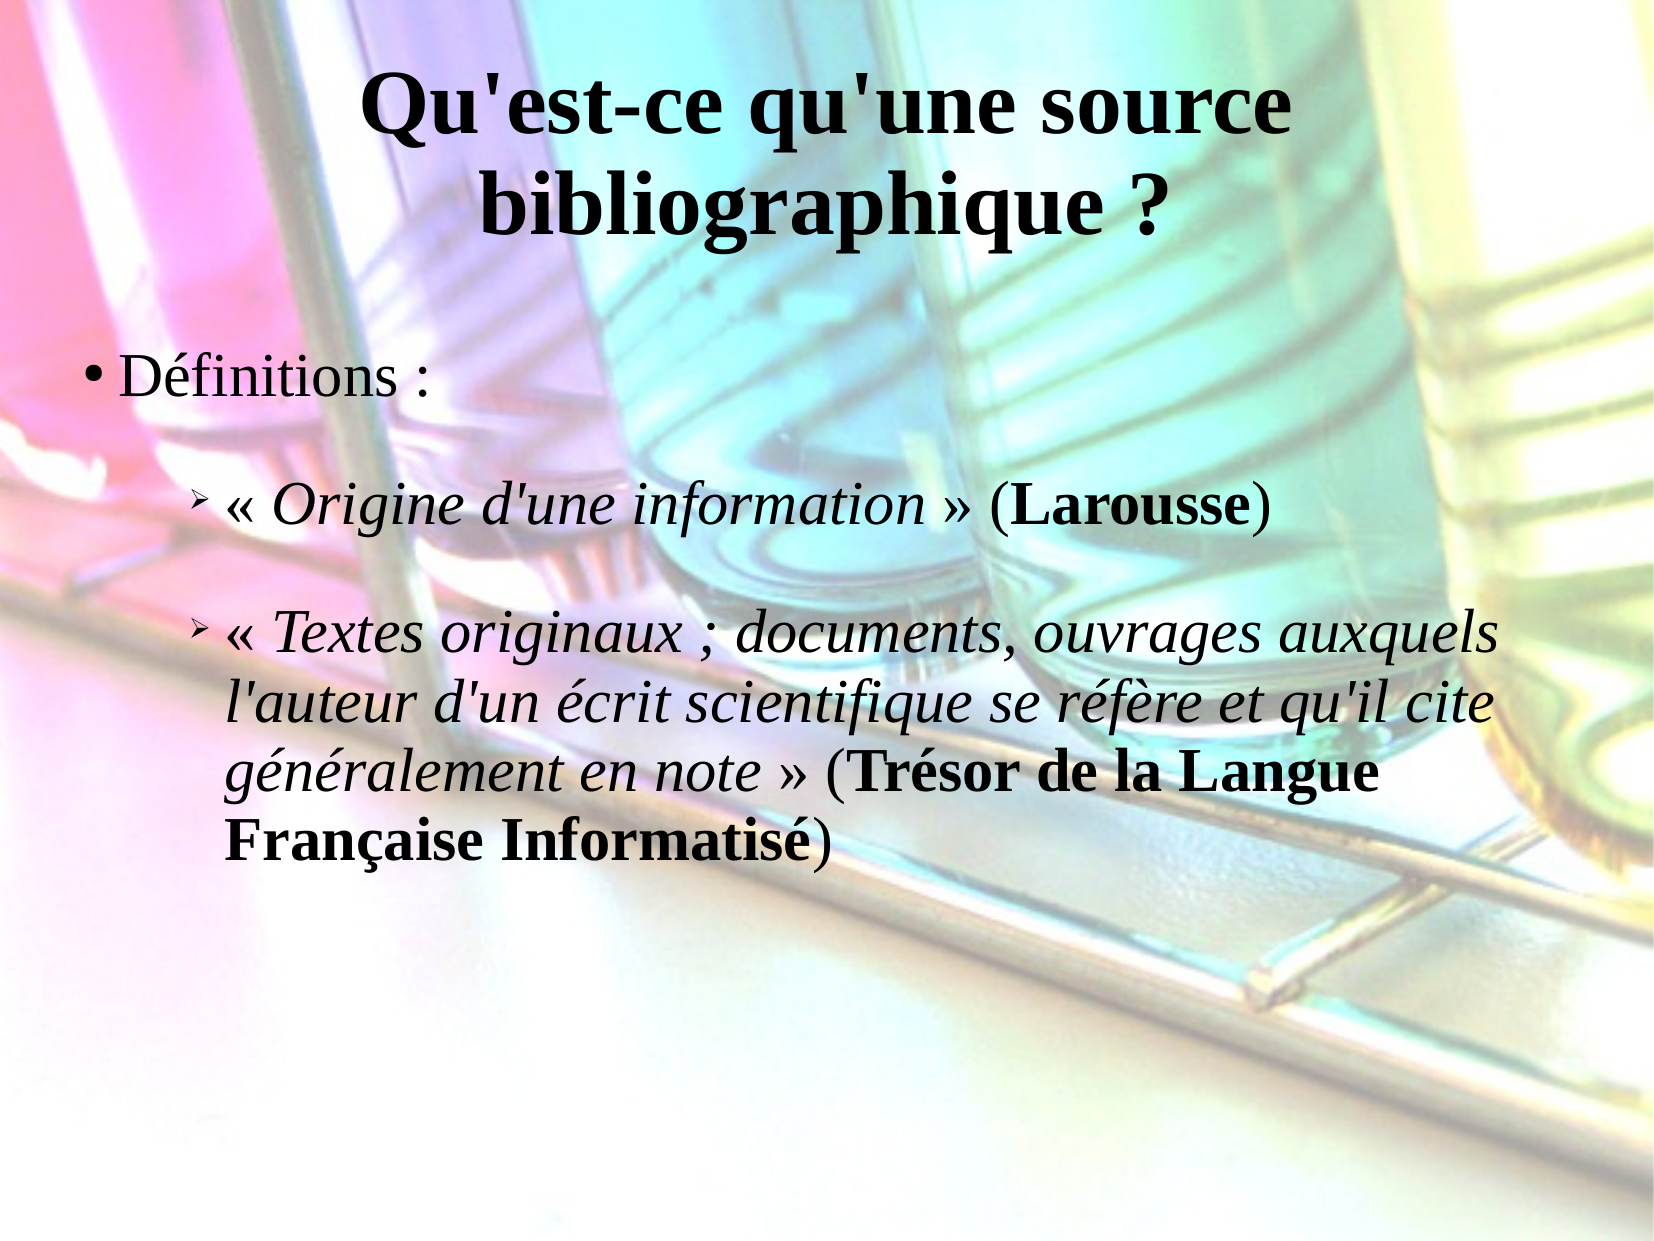

# Qu'est-ce qu'une source bibliographique ?
Définitions :
« Origine d'une information » (Larousse)
« Textes originaux ; documents, ouvrages auxquels l'auteur d'un écrit scientifique se réfère et qu'il cite généralement en note » (Trésor de la Langue Française Informatisé)